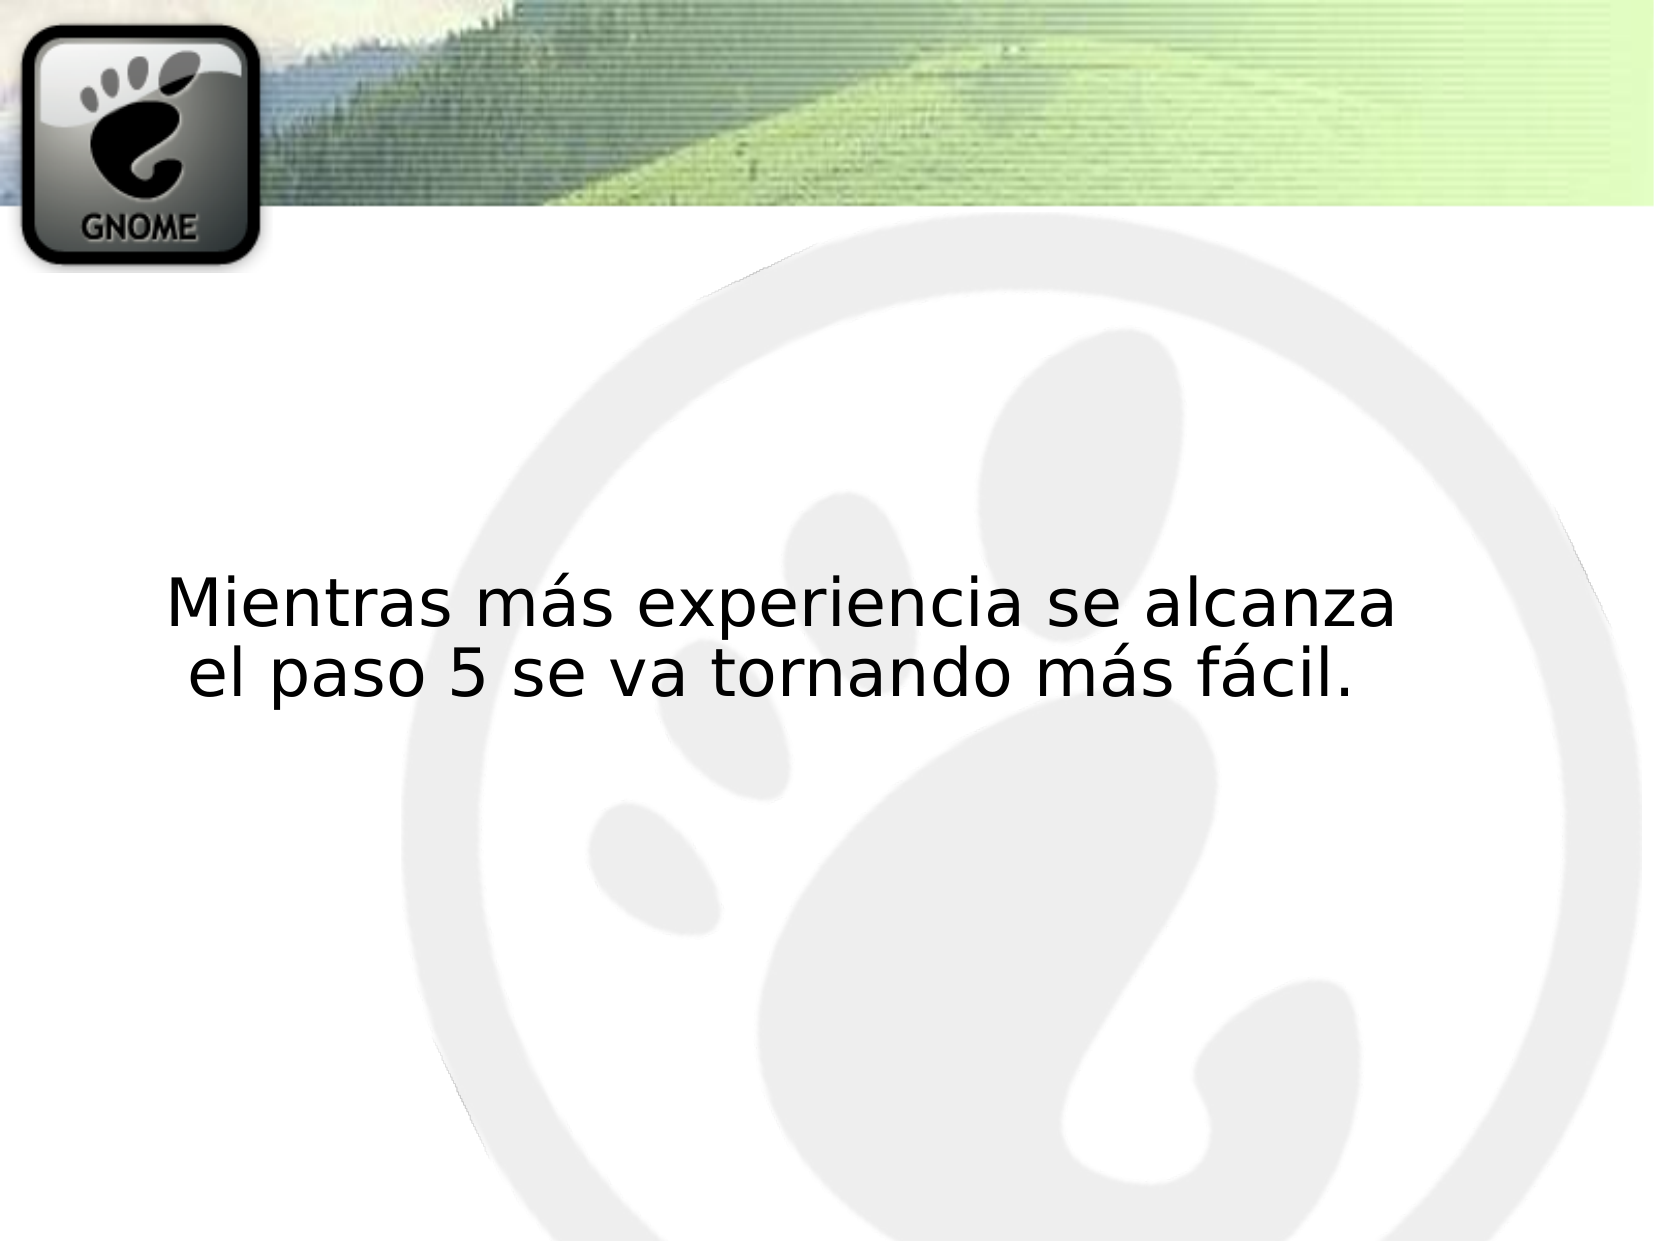

#
Mientras más experiencia se alcanza
el paso 5 se va tornando más fácil.